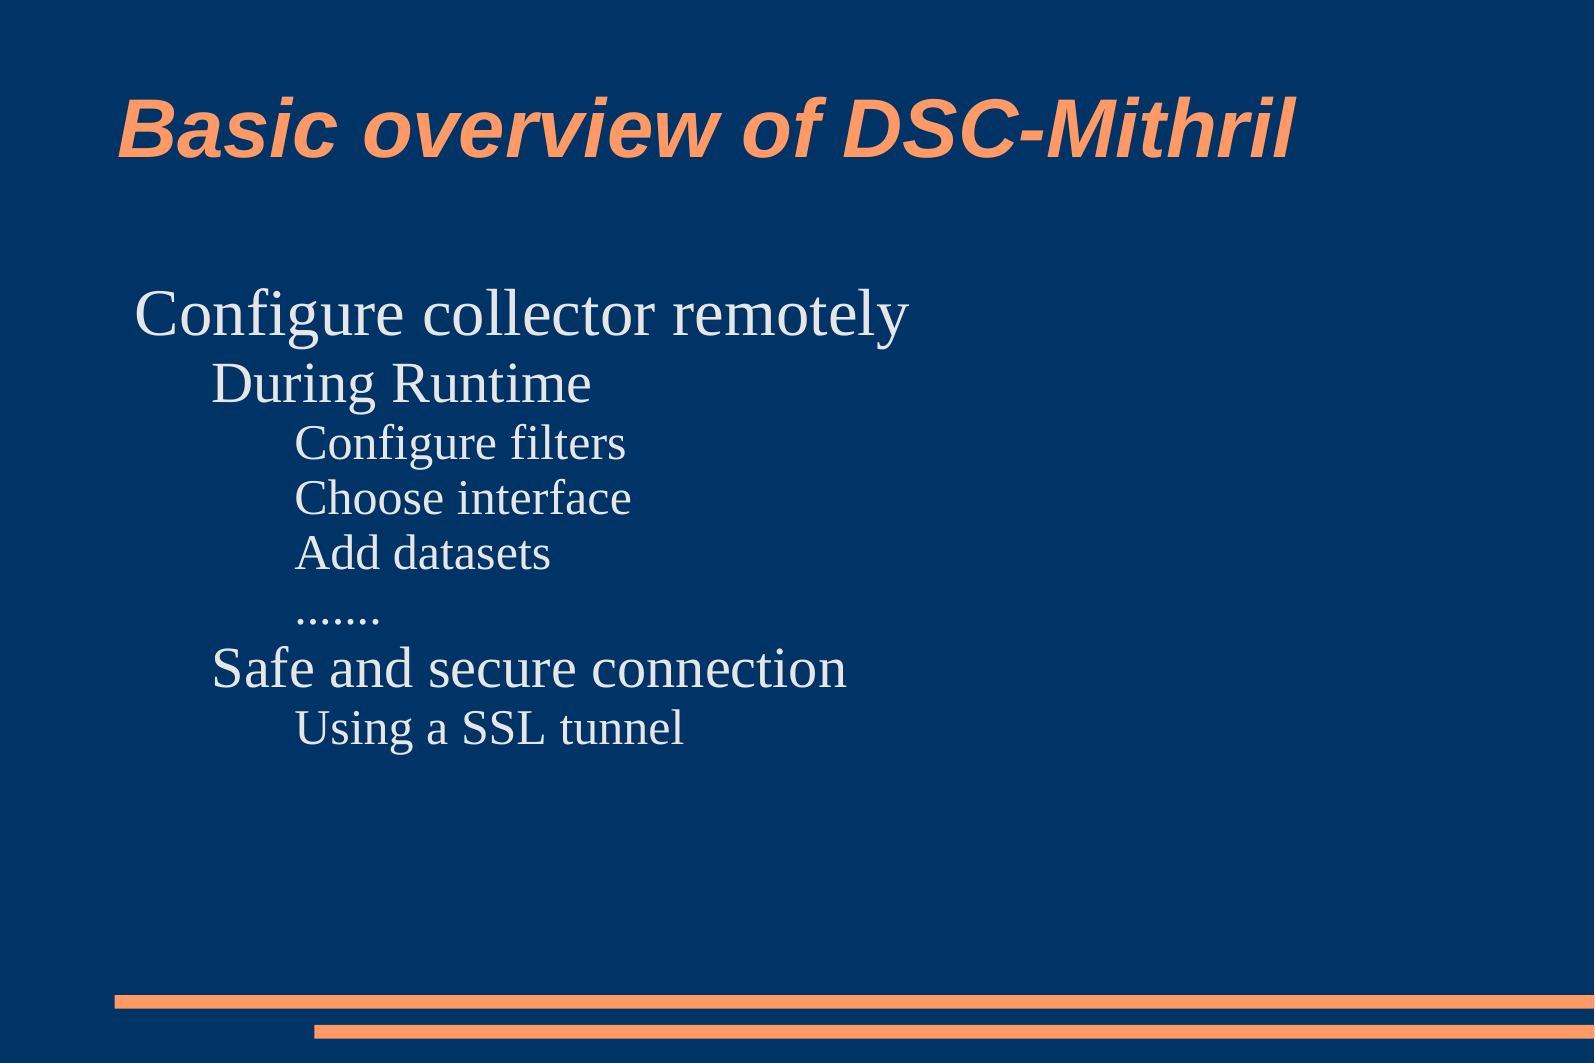

# Basic overview of DSC-Mithril
Configure collector remotely
During Runtime
Configure filters
Choose interface
Add datasets
.......
Safe and secure connection
Using a SSL tunnel